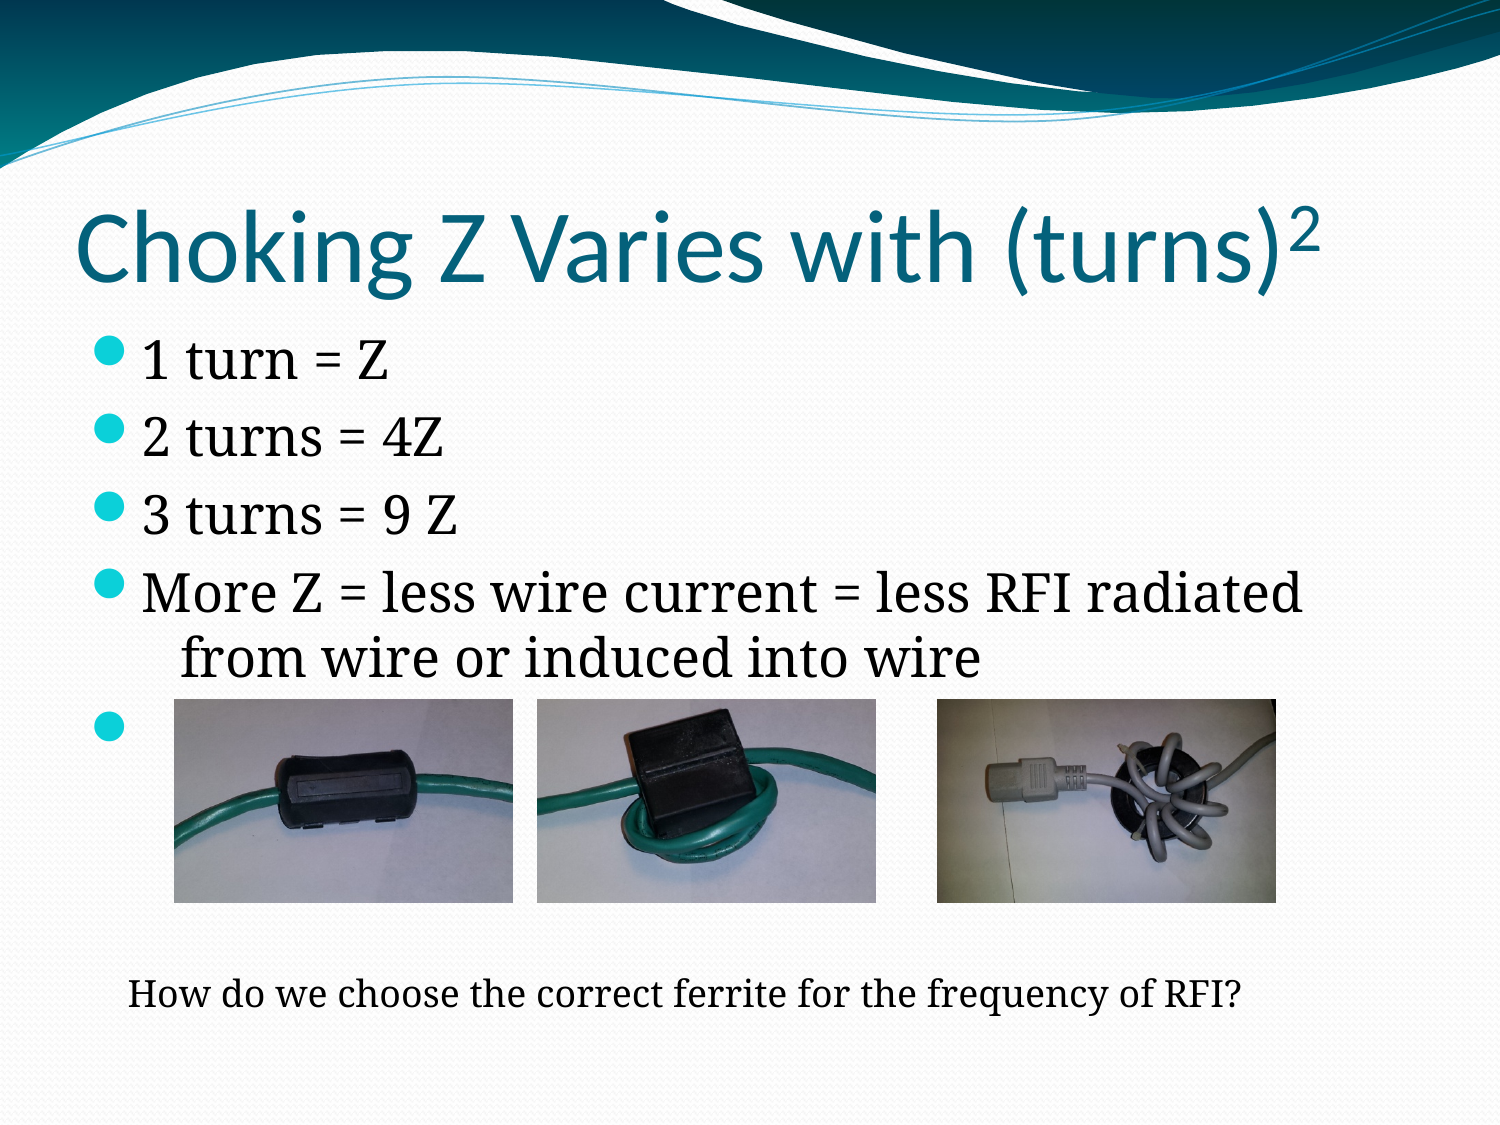

# Choking Z Varies with (turns)2
1 turn = Z
2 turns = 4Z
3 turns = 9 Z
More Z = less wire current = less RFI radiated from wire or induced into wire
How do we choose the correct ferrite for the frequency of RFI?